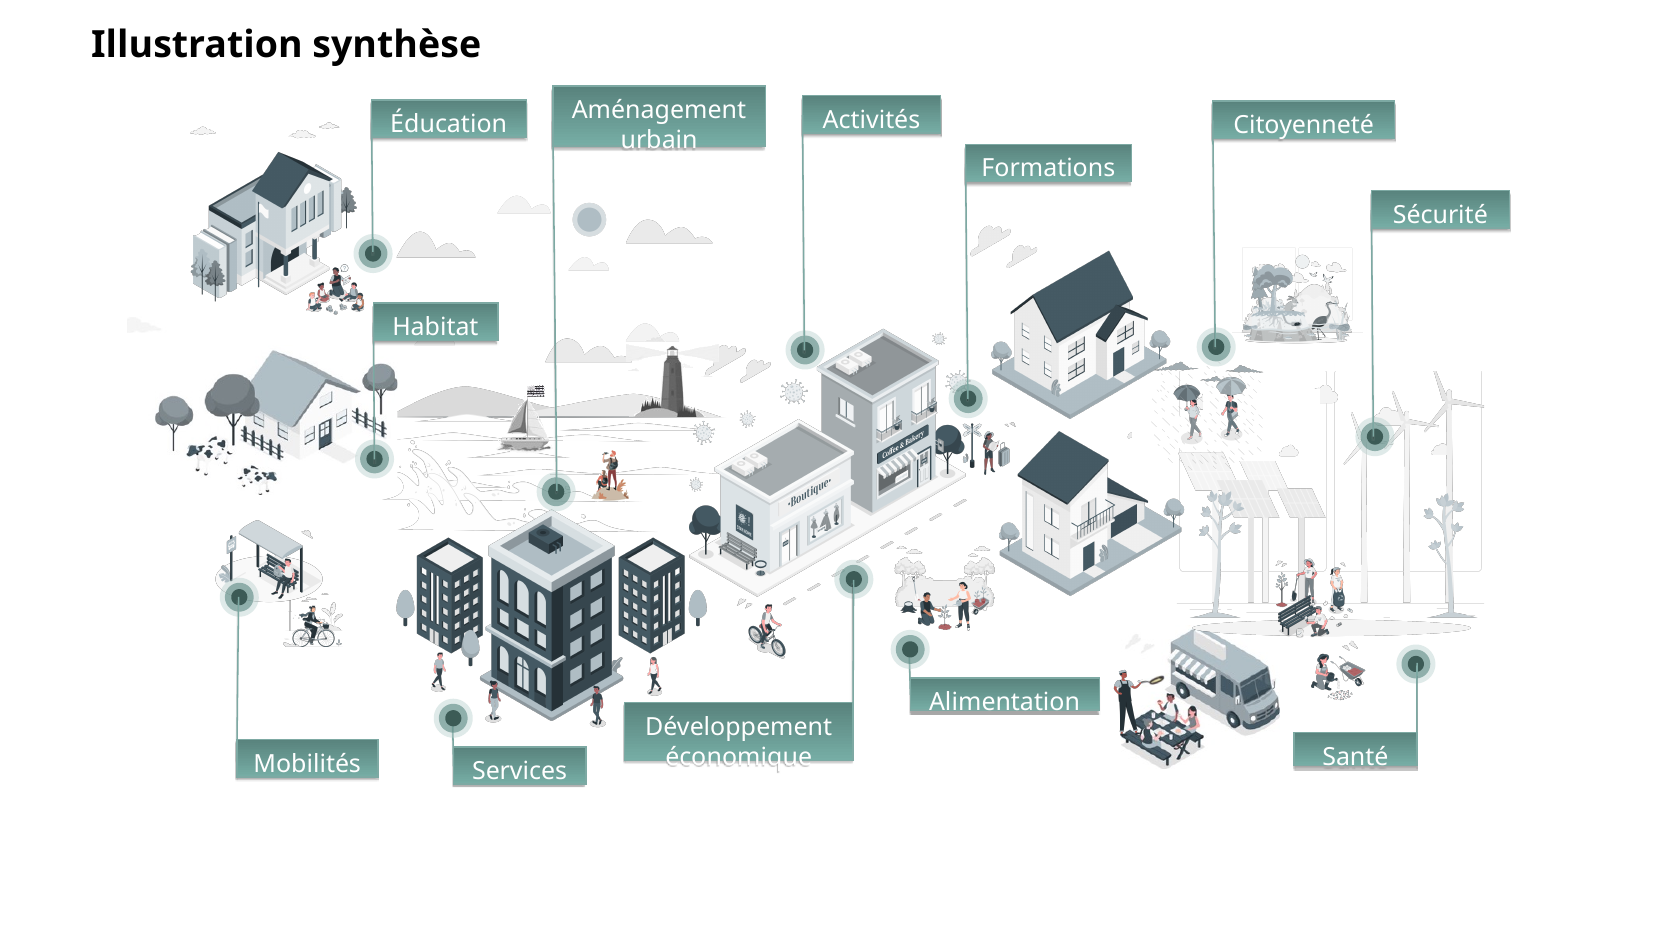

Illustration synthèse
Aménagement urbain
Activités
Éducation
Citoyenneté
Formations
Sécurité
Habitat
Mobilités
Alimentation
Développement économique
Santé
Services